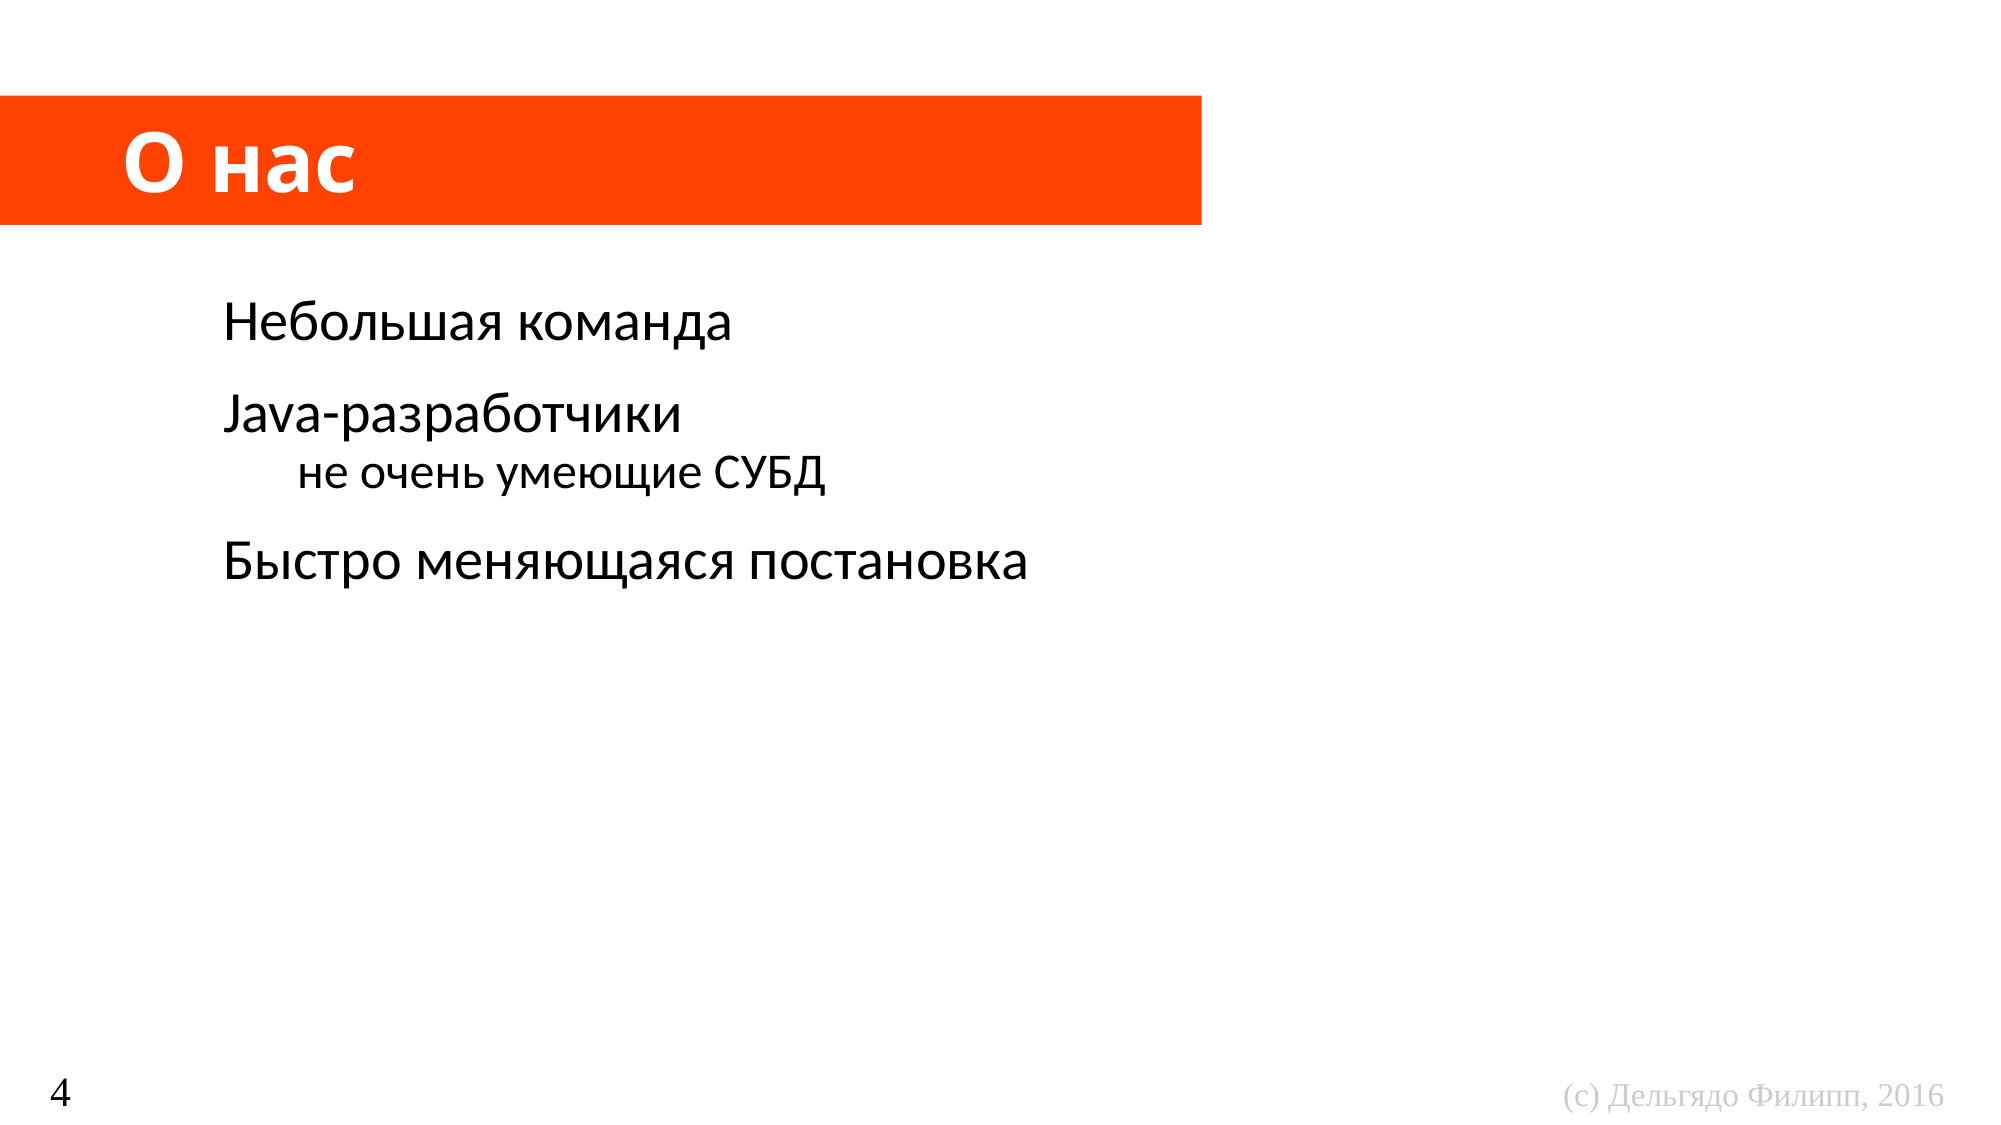

# О нас
Небольшая команда
Java-разработчики
	не очень умеющие СУБД
Быстро меняющаяся постановка
4
(c) Дельгядо Филипп, 2016